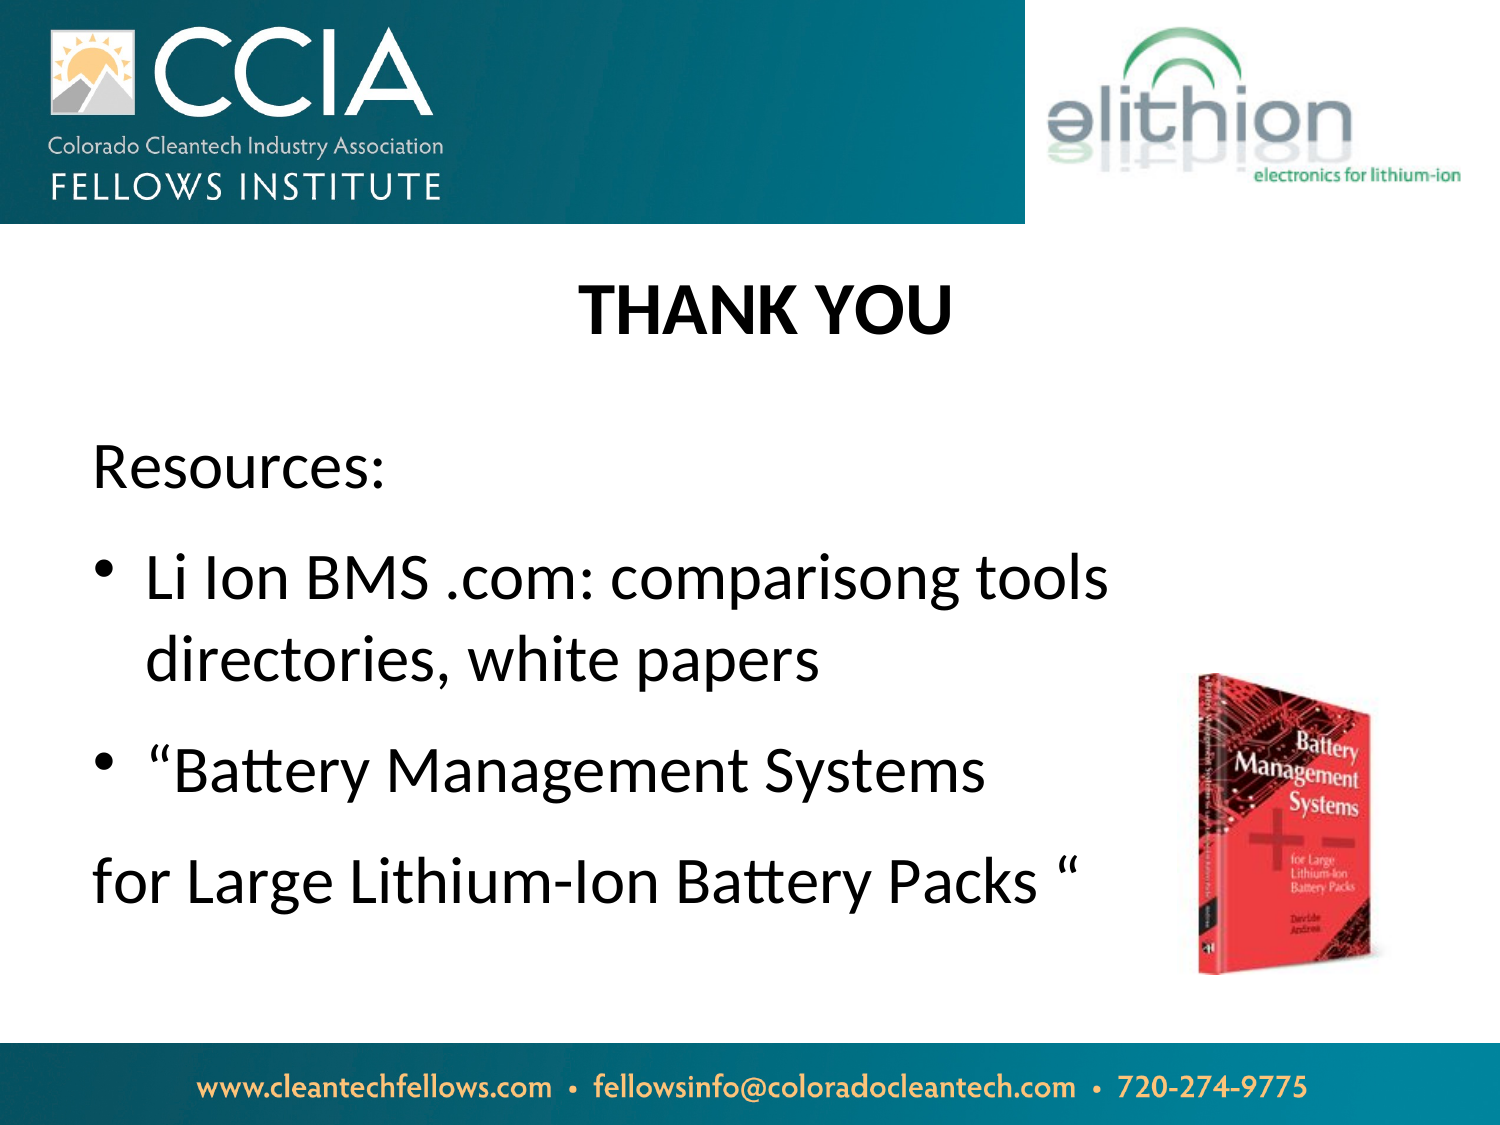

THANK YOU
Resources:
Li Ion BMS .com: comparisong tools
directories, white papers
“Battery Management Systems
for Large Lithium-Ion Battery Packs “